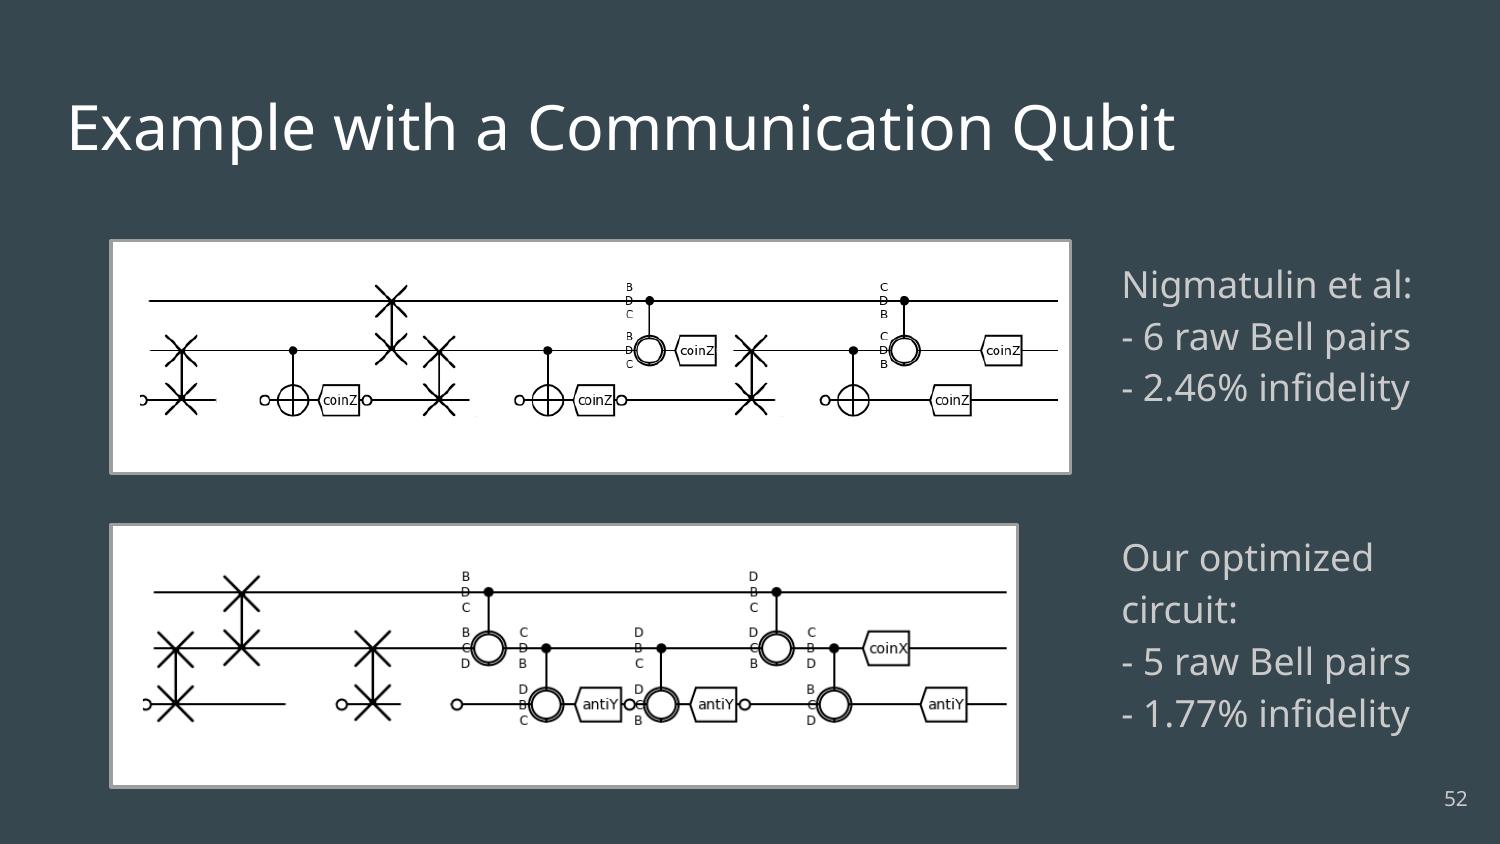

# Example with a Communication Qubit
Nigmatulin et al:
- 6 raw Bell pairs
- 2.46% infidelity
Our optimized circuit:
- 5 raw Bell pairs
- 1.77% infidelity